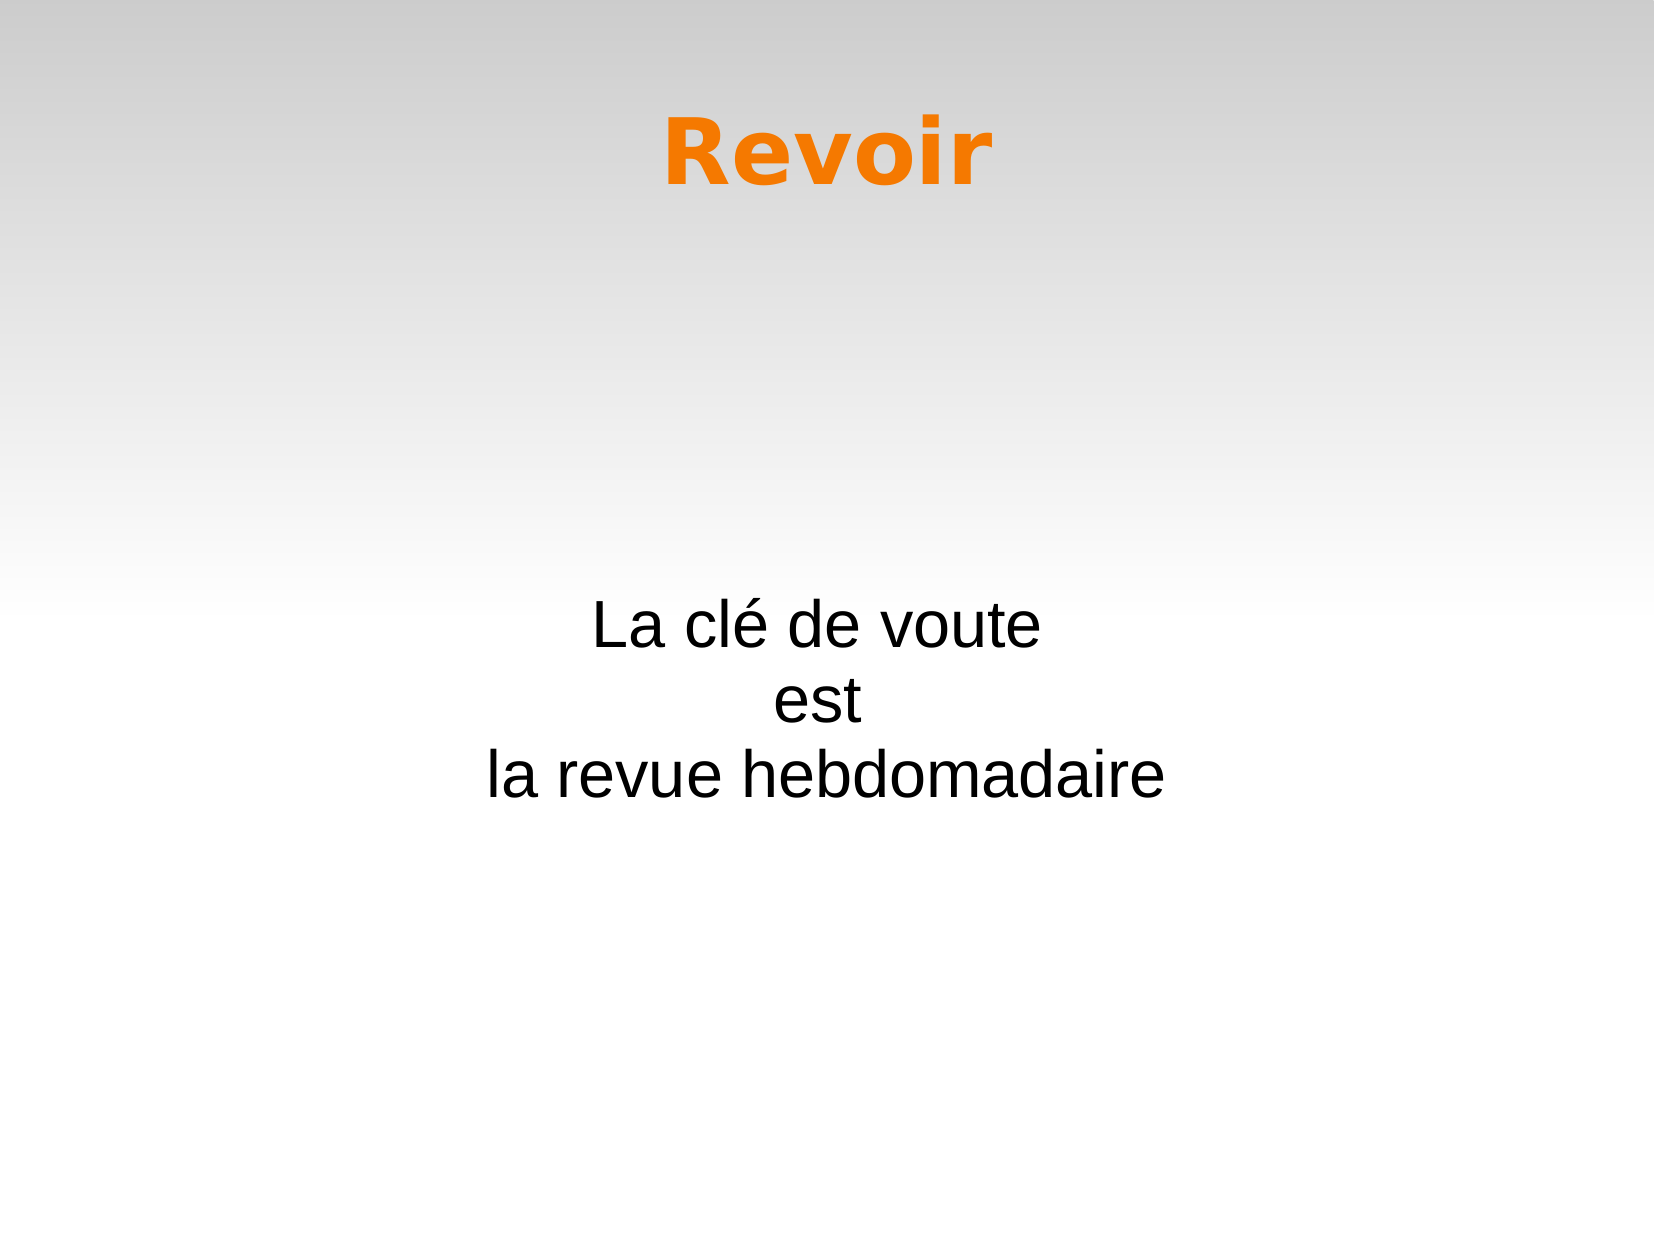

# Revoir
La clé de voute
est
la revue hebdomadaire